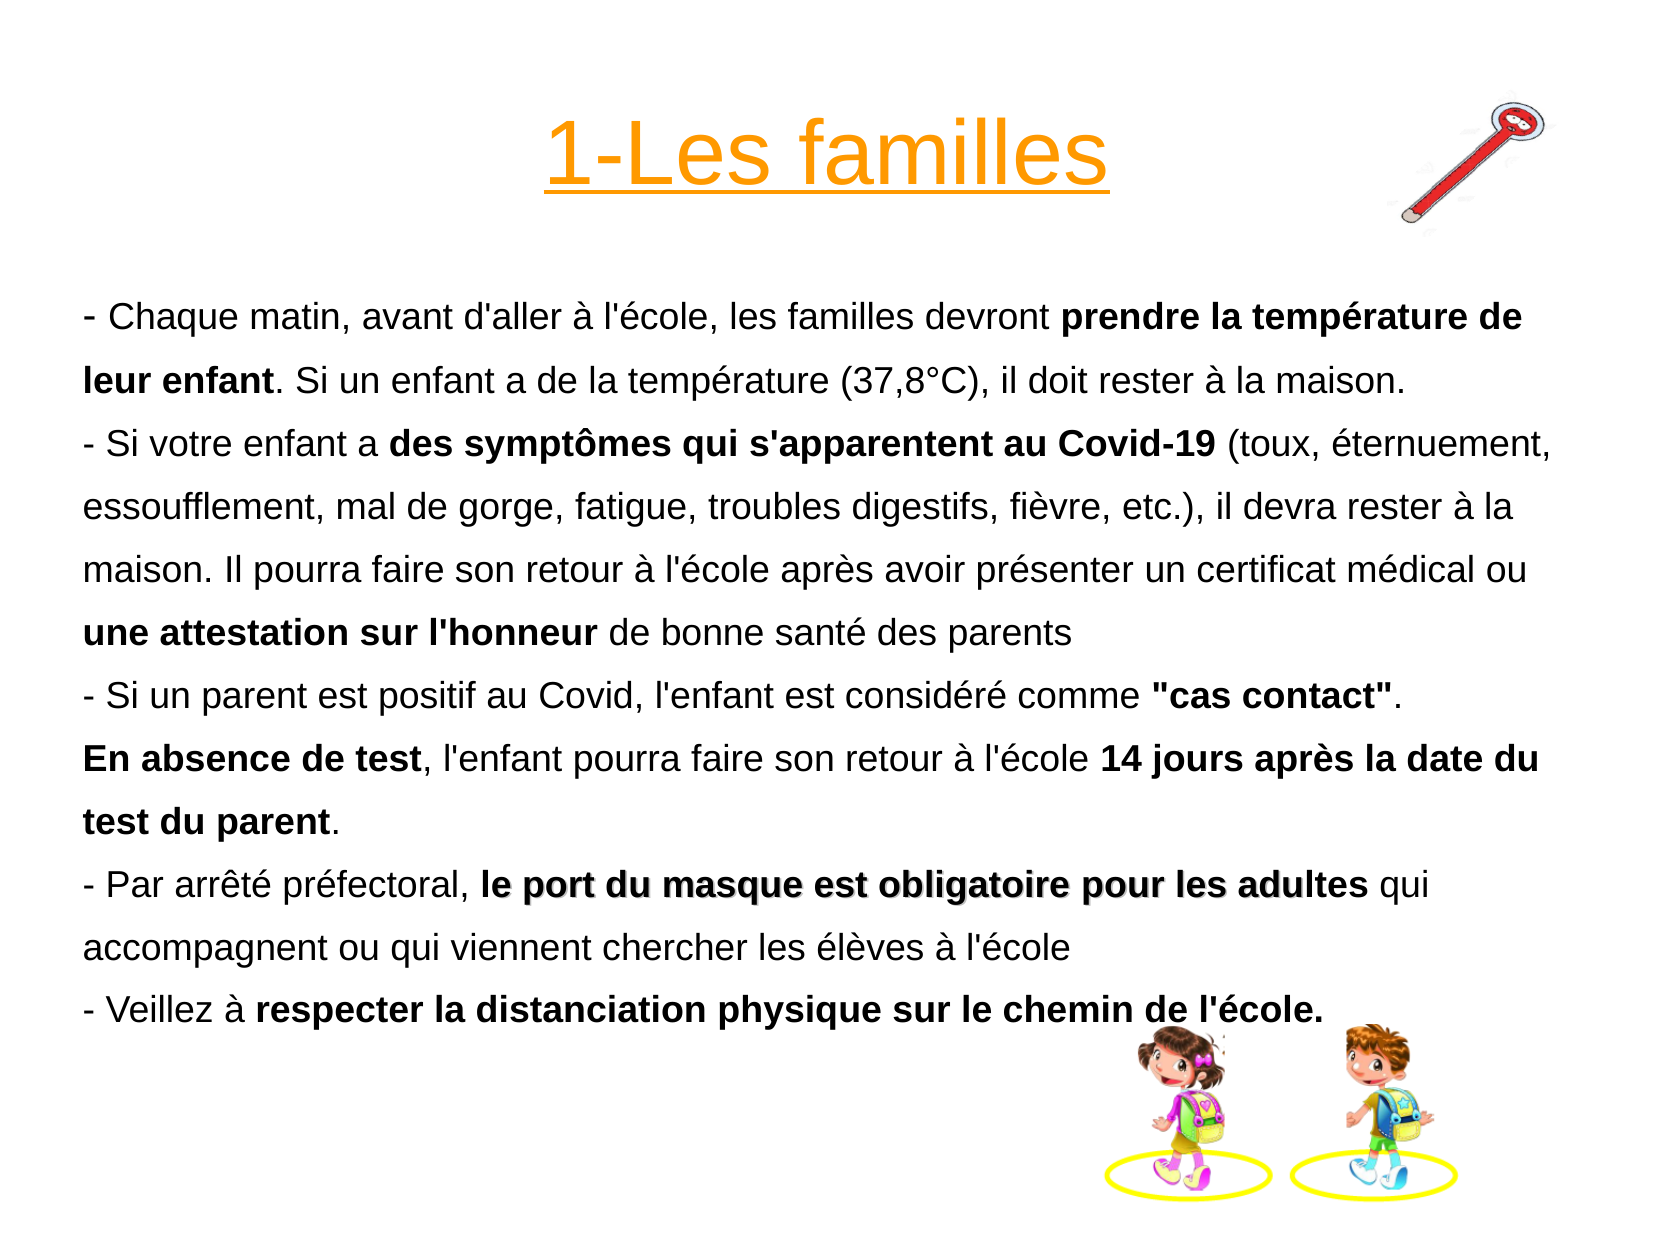

# 1-Les familles
- Chaque matin, avant d'aller à l'école, les familles devront prendre la température de leur enfant. Si un enfant a de la température (37,8°C), il doit rester à la maison.
- Si votre enfant a des symptômes qui s'apparentent au Covid-19 (toux, éternuement, essoufflement, mal de gorge, fatigue, troubles digestifs, fièvre, etc.), il devra rester à la maison. Il pourra faire son retour à l'école après avoir présenter un certificat médical ou une attestation sur l'honneur de bonne santé des parents
- Si un parent est positif au Covid, l'enfant est considéré comme "cas contact".
En absence de test, l'enfant pourra faire son retour à l'école 14 jours après la date du test du parent.
- Par arrêté préfectoral, le port du masque est obligatoire pour les adultes qui accompagnent ou qui viennent chercher les élèves à l'école
- Veillez à respecter la distanciation physique sur le chemin de l'école.